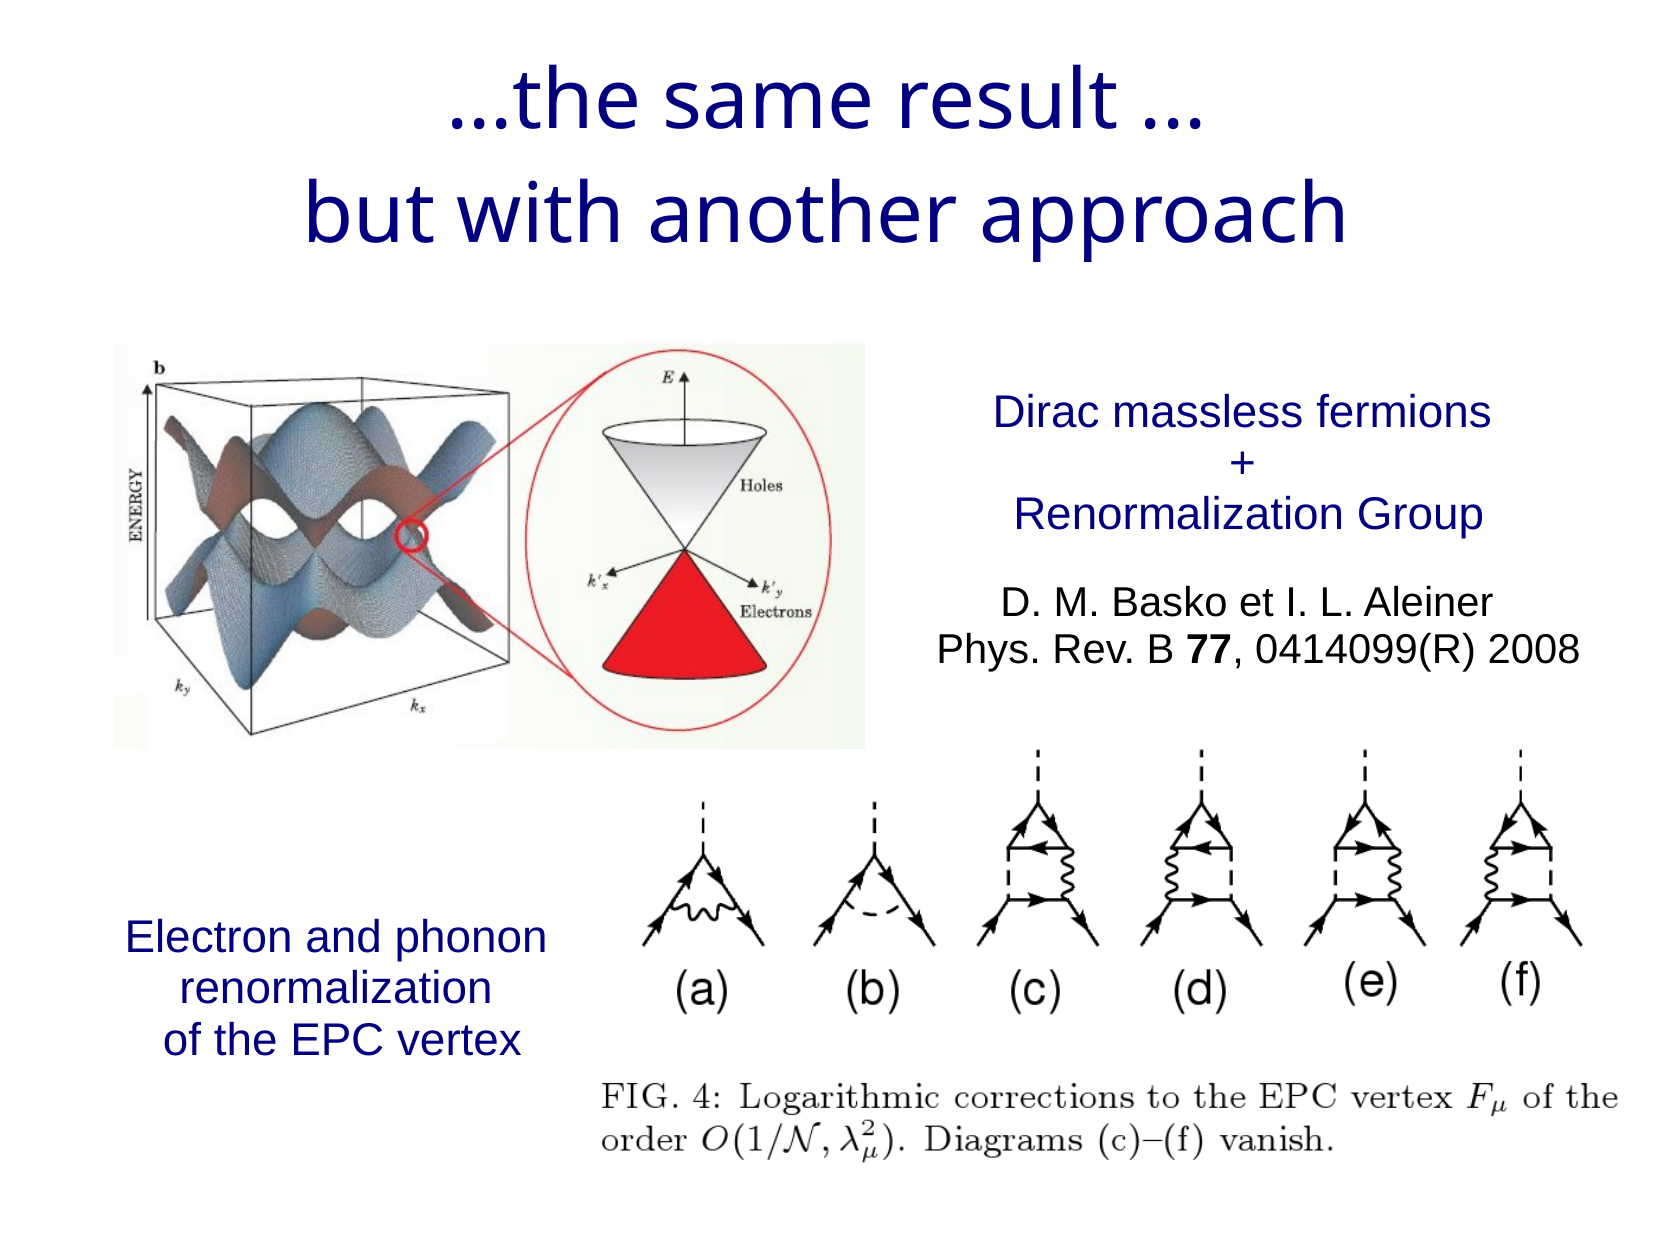

# ...the same result ... but with another approach
Dirac massless fermions
+
 Renormalization Group
D. M. Basko et I. L. Aleiner
Phys. Rev. B 77, 0414099(R) 2008
Electron and phonon
renormalization
 of the EPC vertex